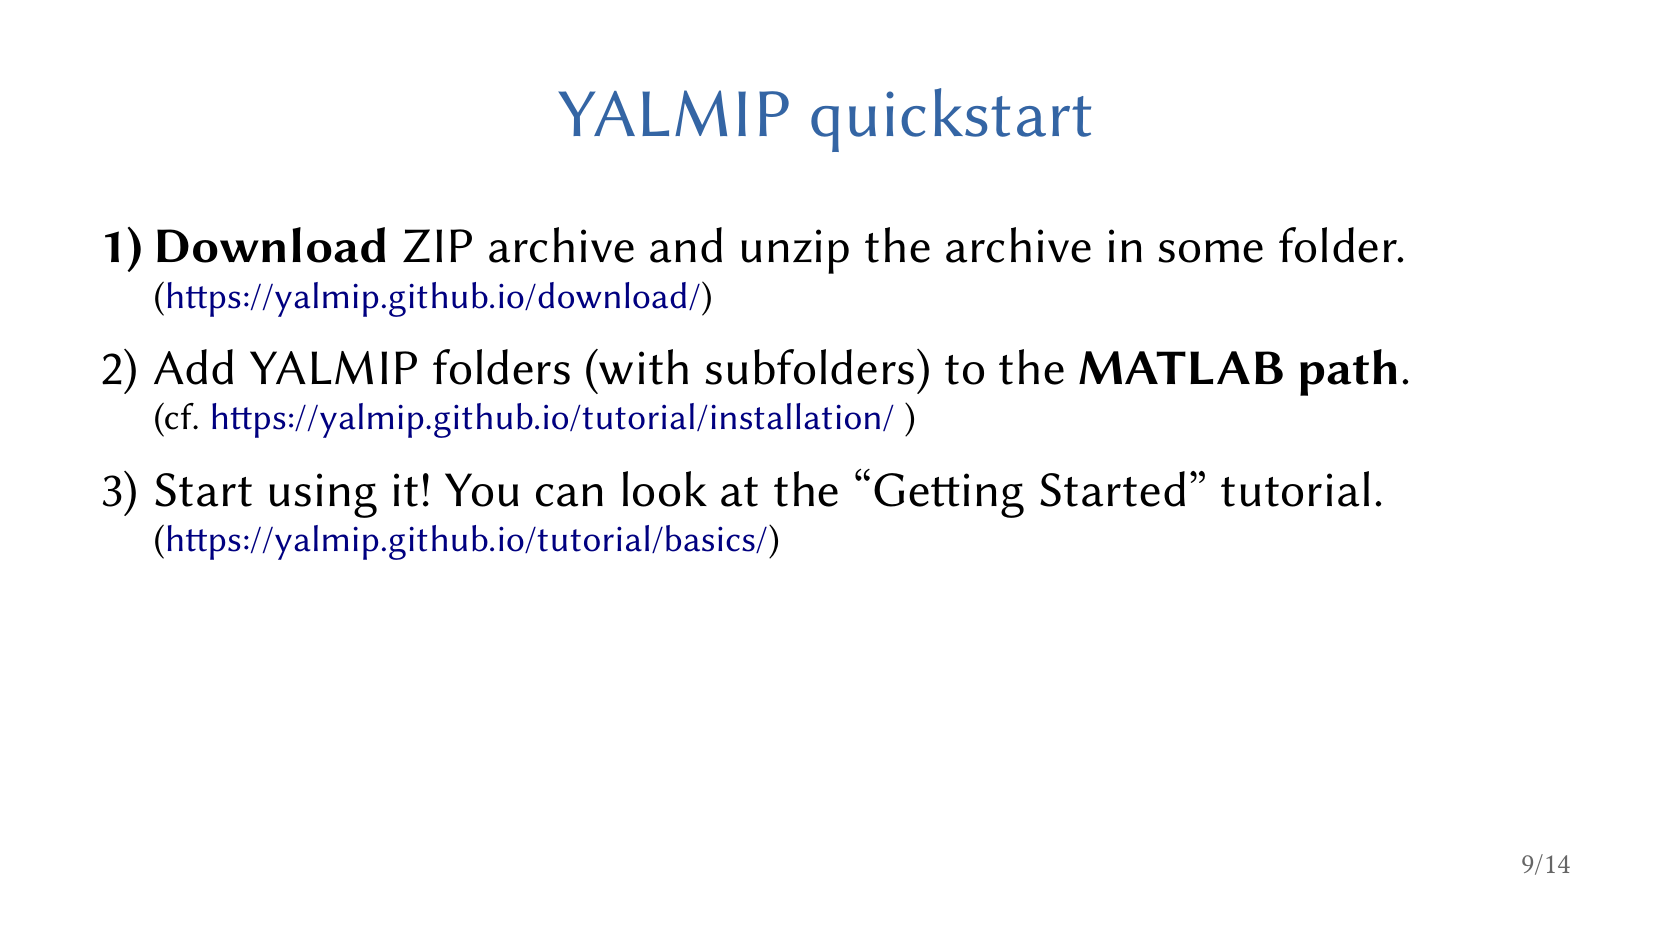

# YALMIP quickstart
Download ZIP archive and unzip the archive in some folder.
(https://yalmip.github.io/download/)
Add YALMIP folders (with subfolders) to the MATLAB path.
(cf. https://yalmip.github.io/tutorial/installation/ )
Start using it! You can look at the “Getting Started” tutorial.
(https://yalmip.github.io/tutorial/basics/)
9